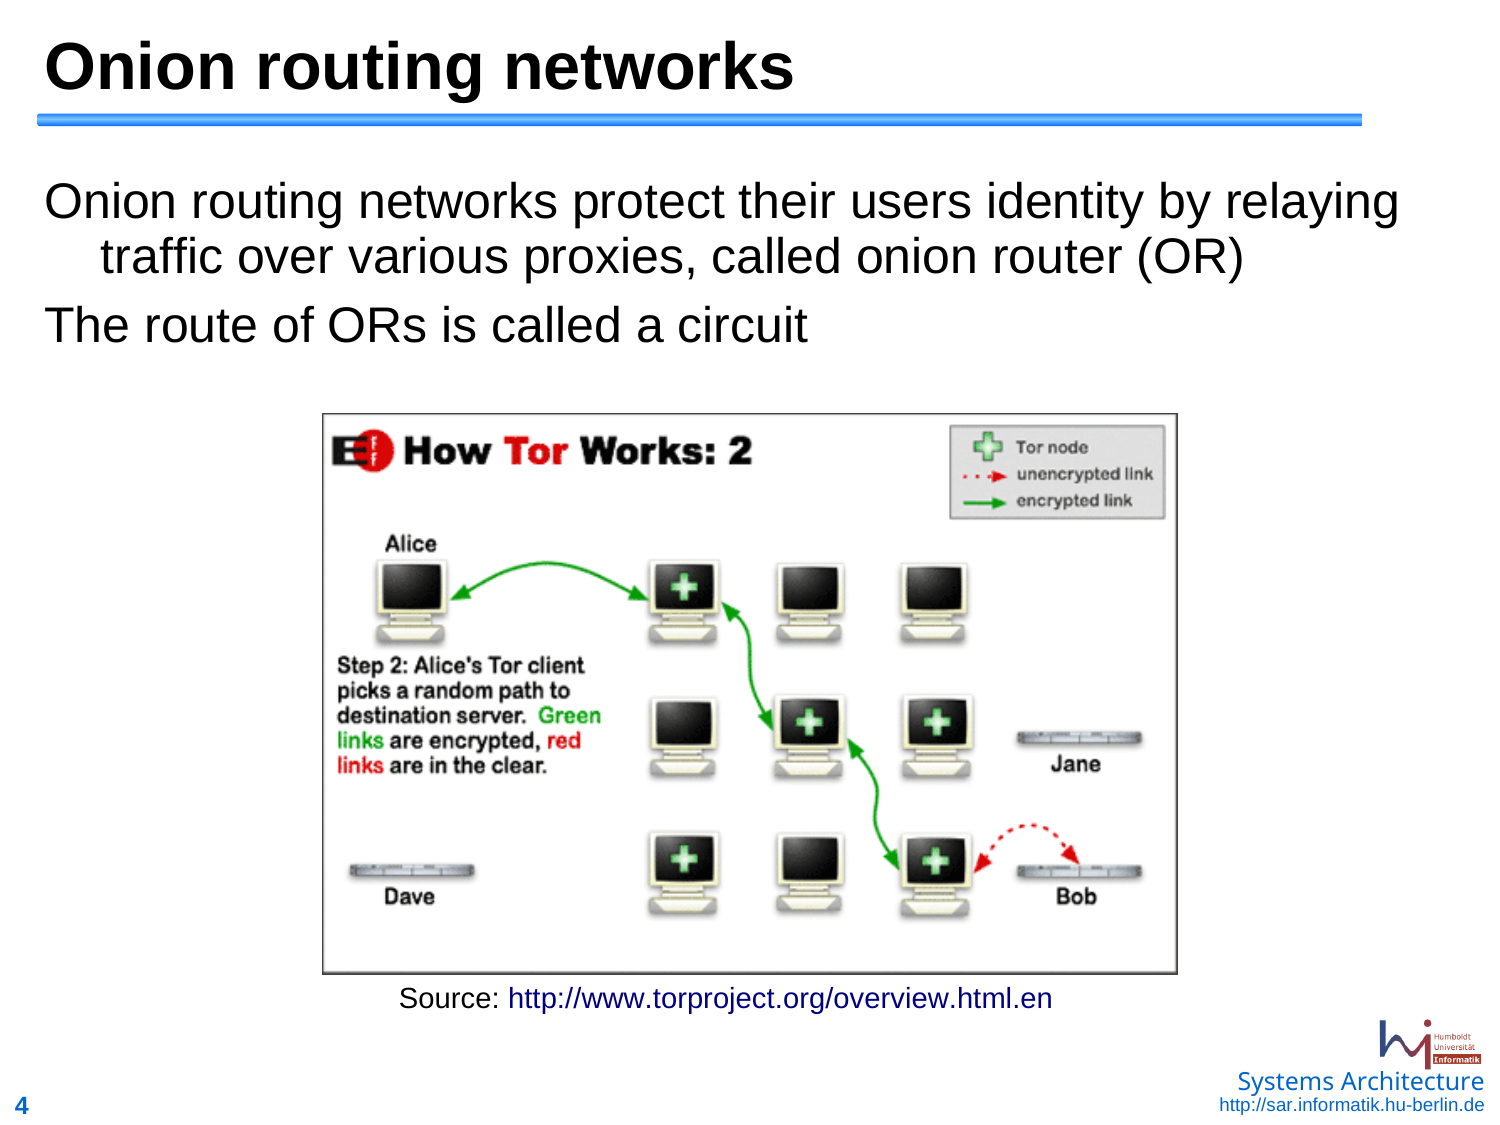

# Onion routing networks
Onion routing networks protect their users identity by relaying traffic over various proxies, called onion router (OR)
The route of ORs is called a circuit
Source: http://www.torproject.org/overview.html.en